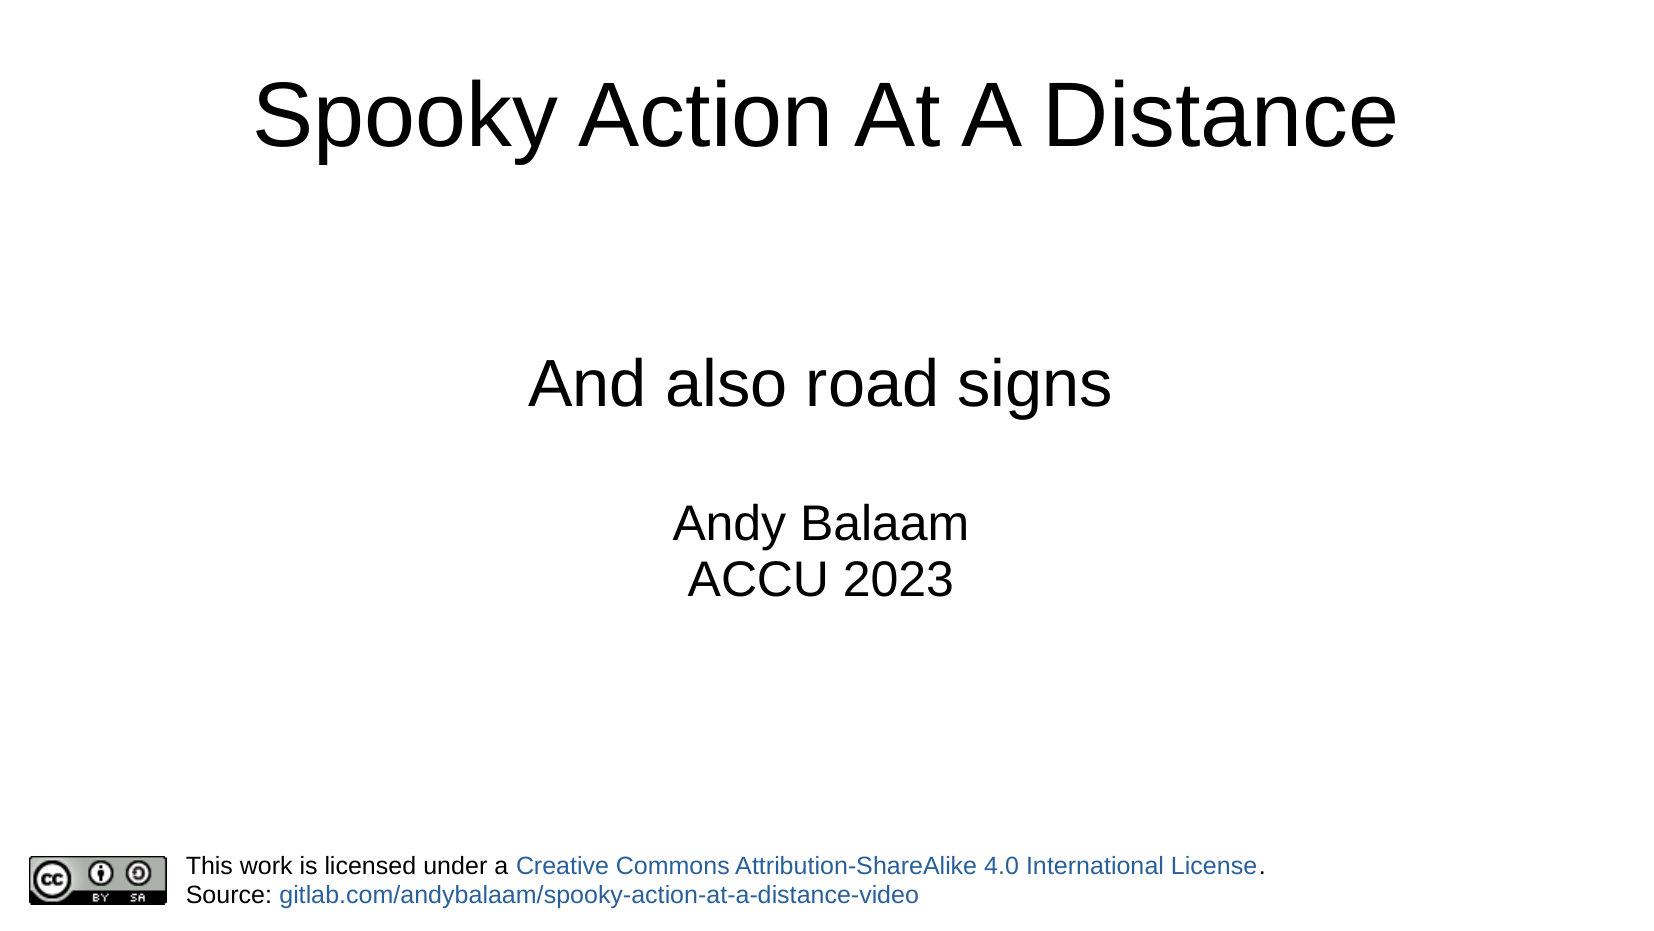

# Spooky Action At A Distance
And also road signs
Andy Balaam
ACCU 2023
This work is licensed under a Creative Commons Attribution-ShareAlike 4.0 International License.
Source: gitlab.com/andybalaam/spooky-action-at-a-distance-video